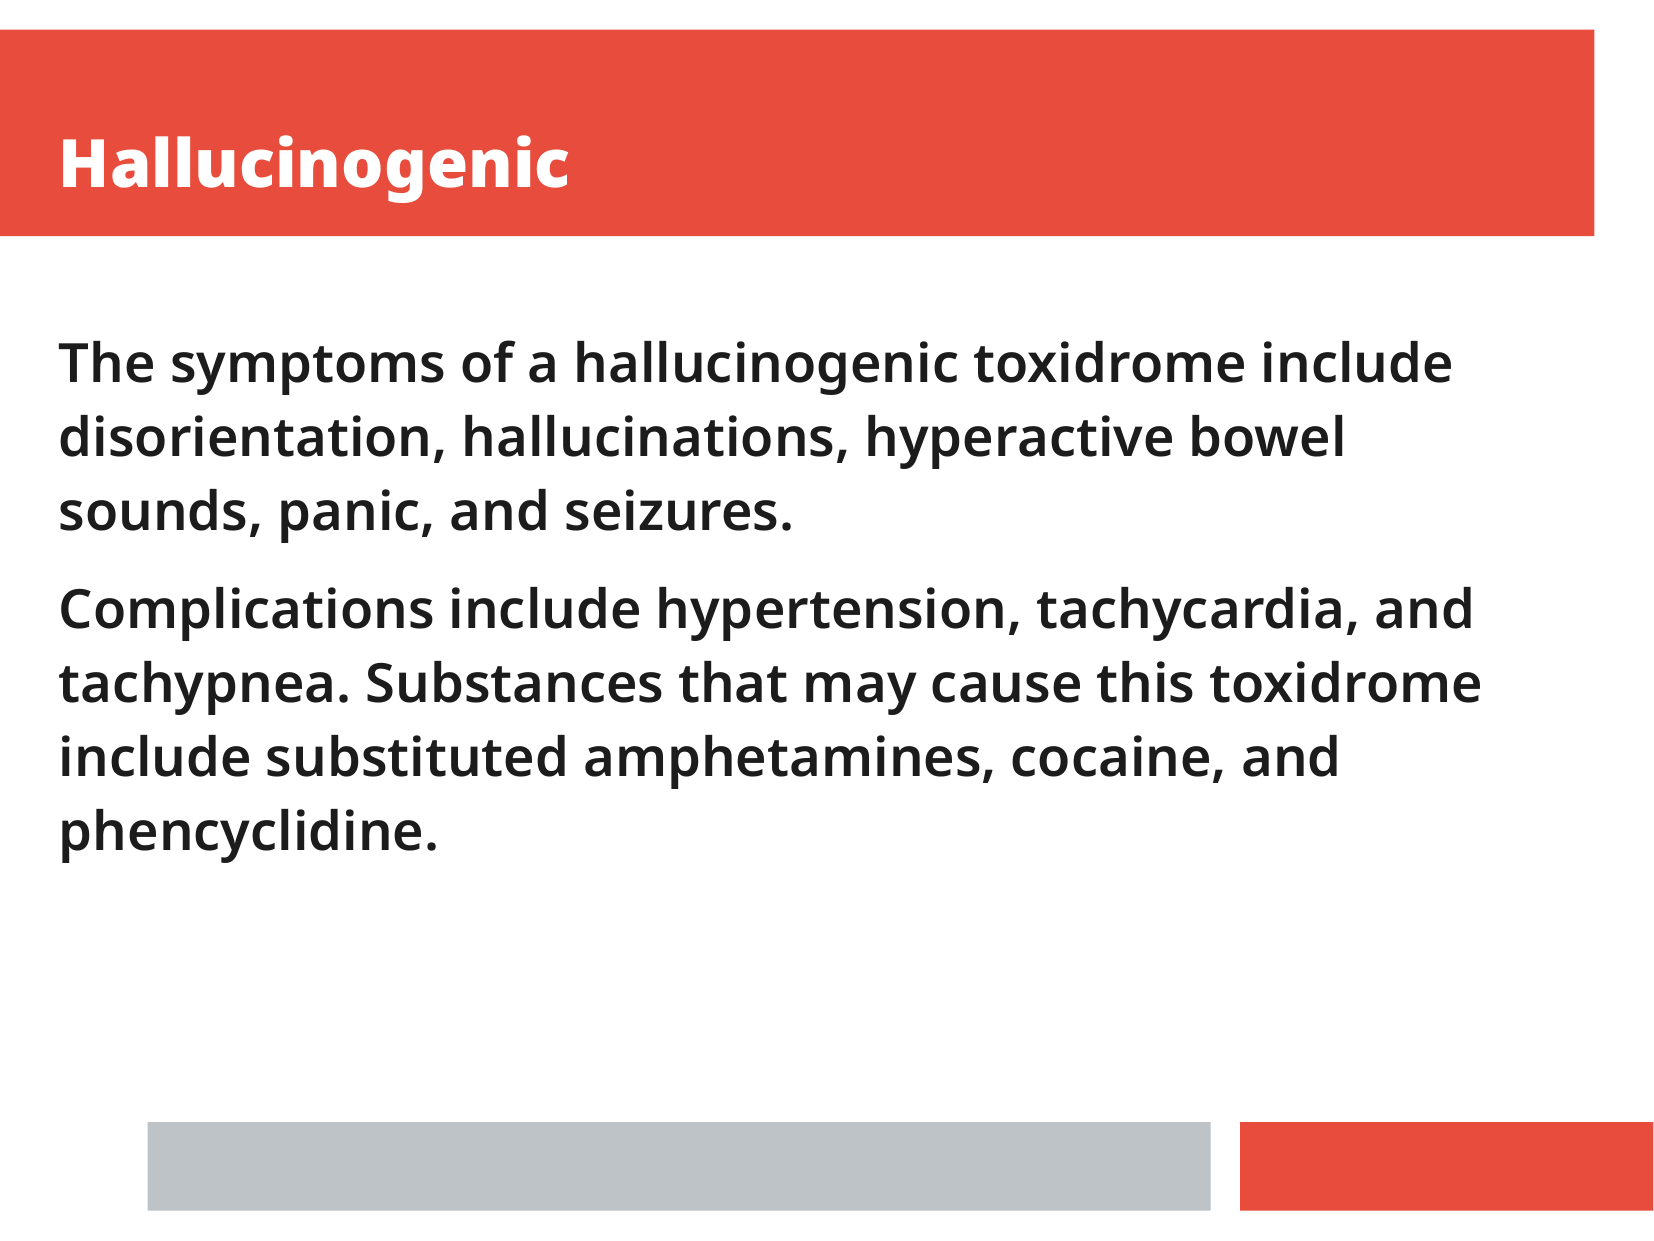

# Hallucinogenic
The symptoms of a hallucinogenic toxidrome include disorientation, hallucinations, hyperactive bowel sounds, panic, and seizures.
Complications include hypertension, tachycardia, and tachypnea. Substances that may cause this toxidrome include substituted amphetamines, cocaine, and phencyclidine.